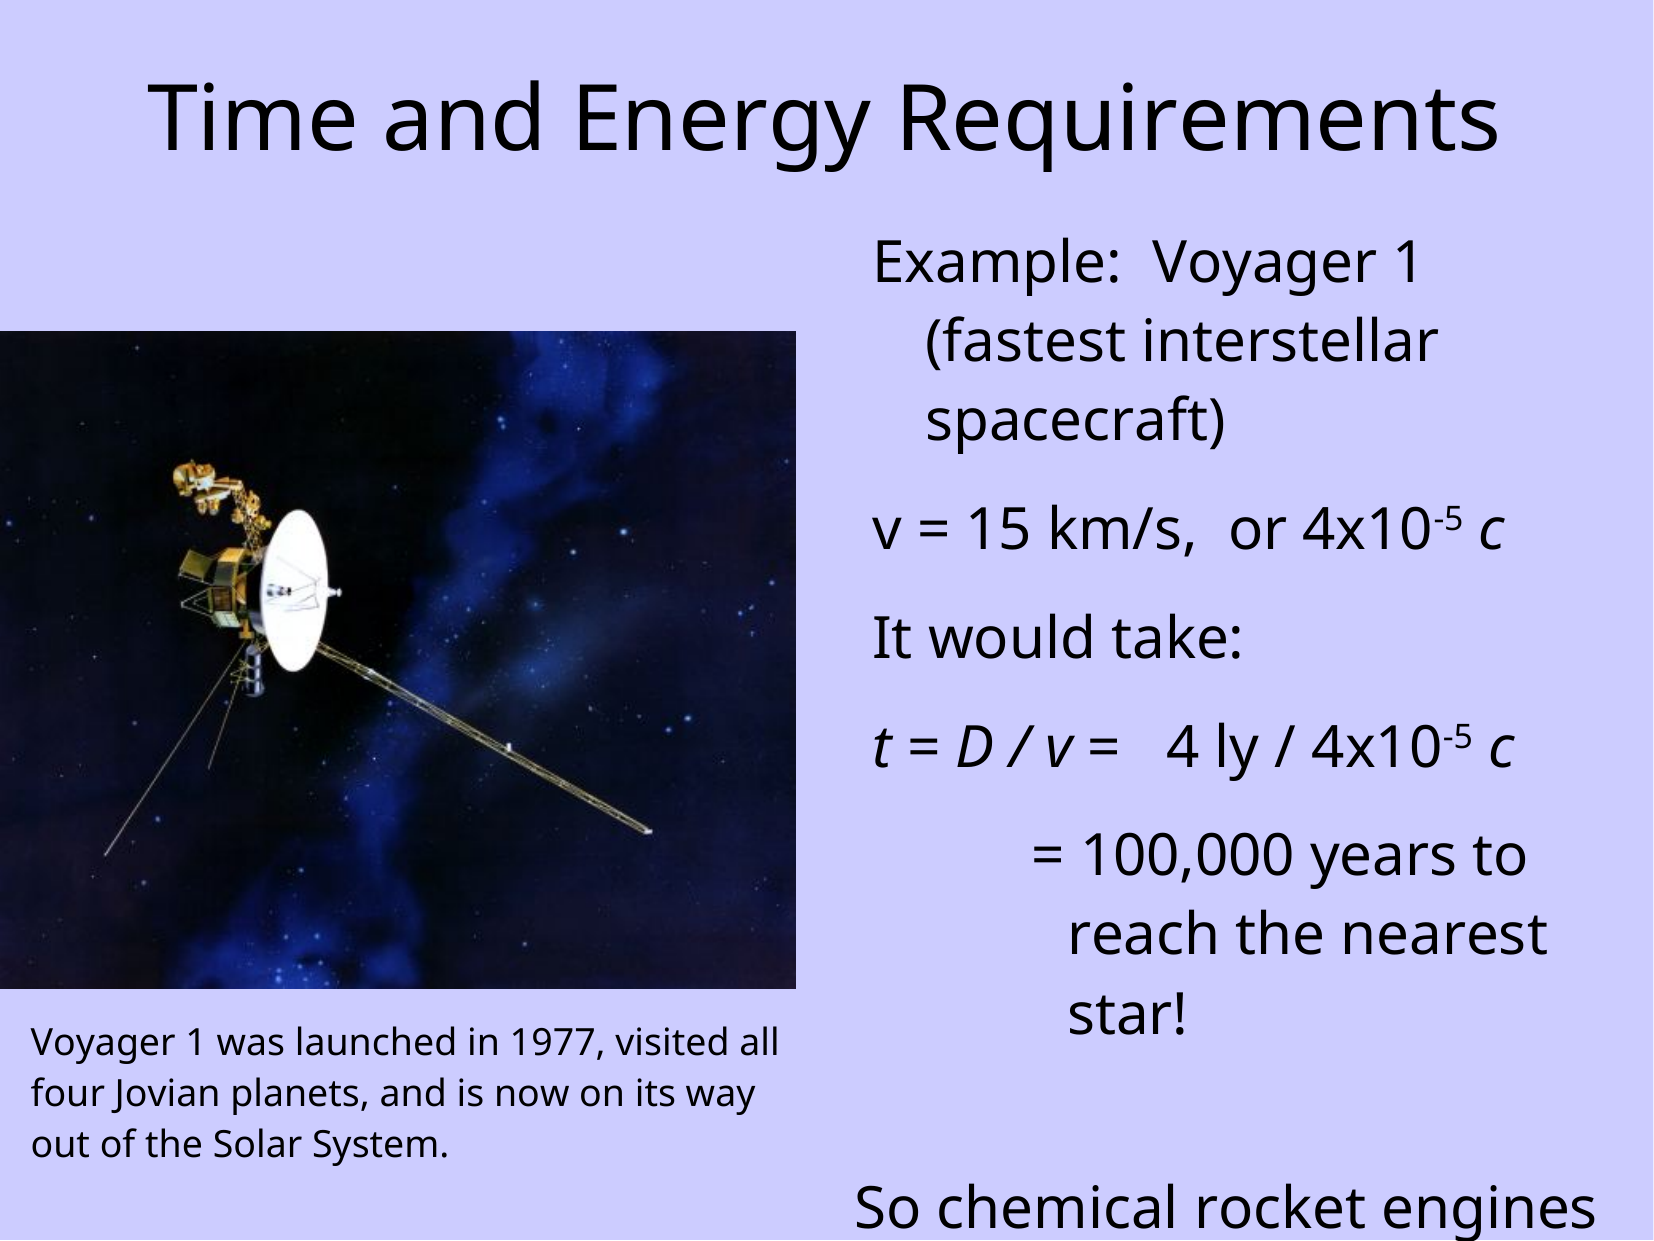

# Time and Energy Requirements
Example: Voyager 1 (fastest interstellar spacecraft)
v = 15 km/s, or 4x10-5 c
It would take:
t = D / v = 4 ly / 4x10-5 c
= 100,000 years to reach the nearest star!
So chemical rocket engines just won't cut it.
Voyager 1 was launched in 1977, visited all four Jovian planets, and is now on its way out of the Solar System.